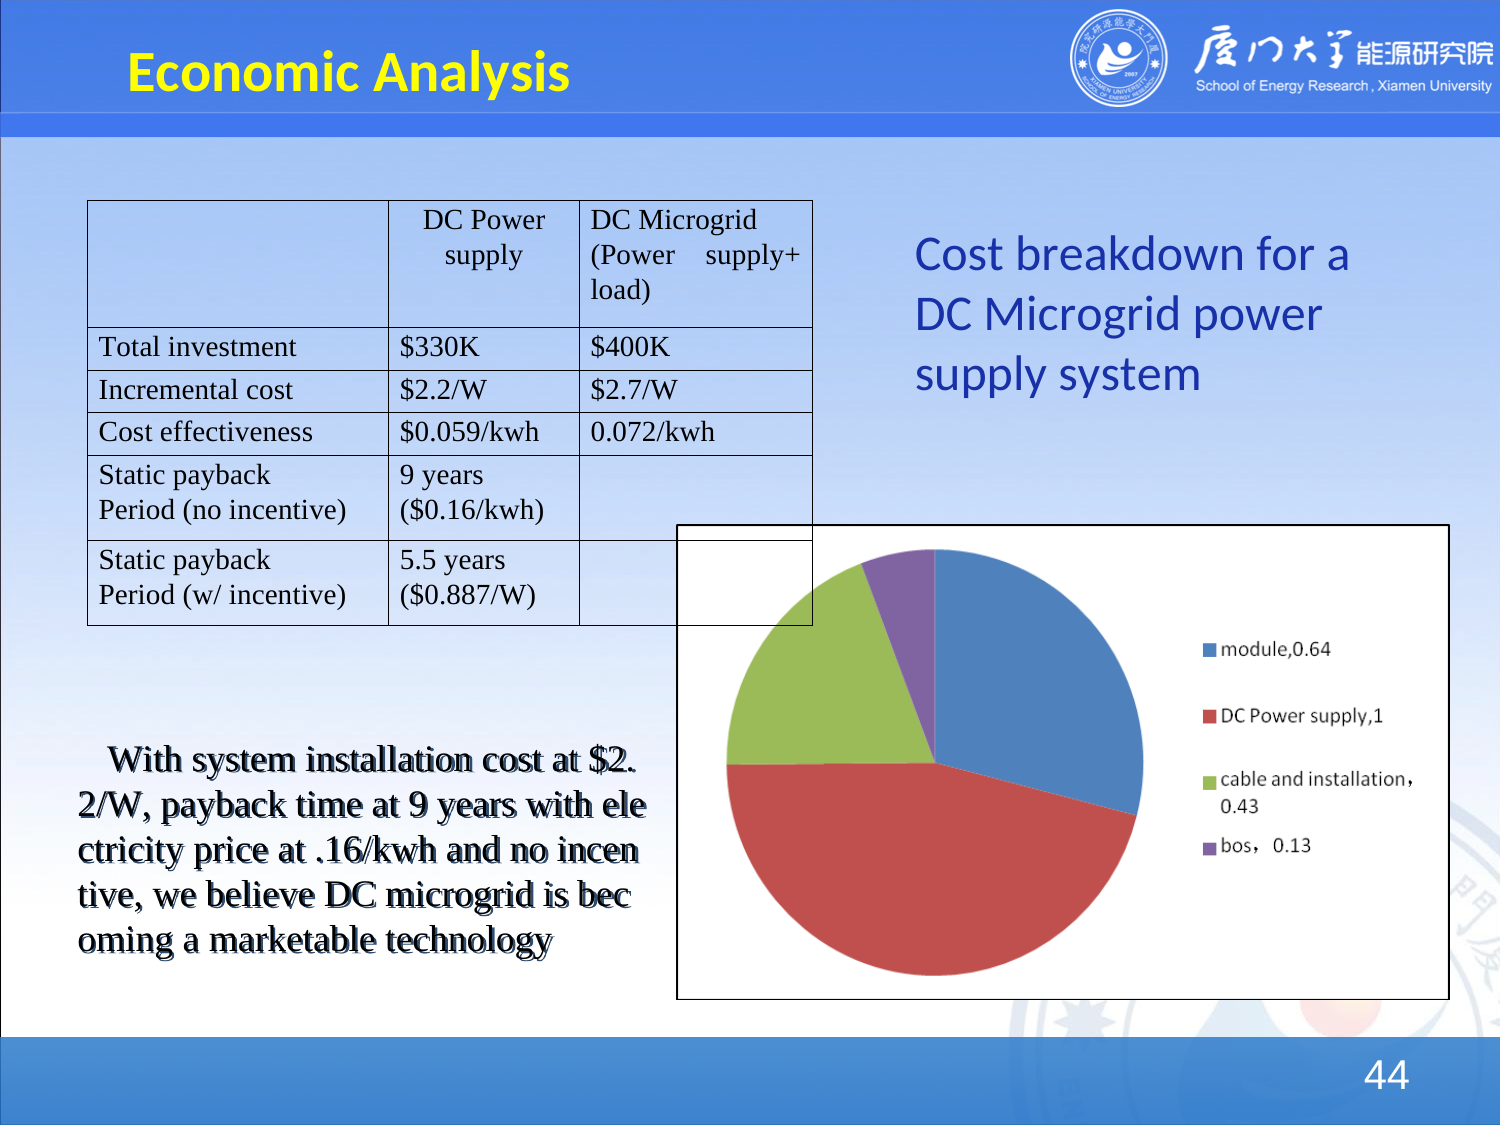

Economic Analysis
| | DC Power supply | DC Microgrid (Power supply+ load) |
| --- | --- | --- |
| Total investment | $330K | $400K |
| Incremental cost | $2.2/W | $2.7/W |
| Cost effectiveness | $0.059/kwh | 0.072/kwh |
| Static payback Period (no incentive) | 9 years ($0.16/kwh) | |
| Static payback Period (w/ incentive) | 5.5 years ($0.887/W) | |
Cost breakdown for a DC Microgrid power supply system
With system installation cost at $2.2/W, payback time at 9 years with electricity price at .16/kwh and no incentive, we believe DC microgrid is becoming a marketable technology